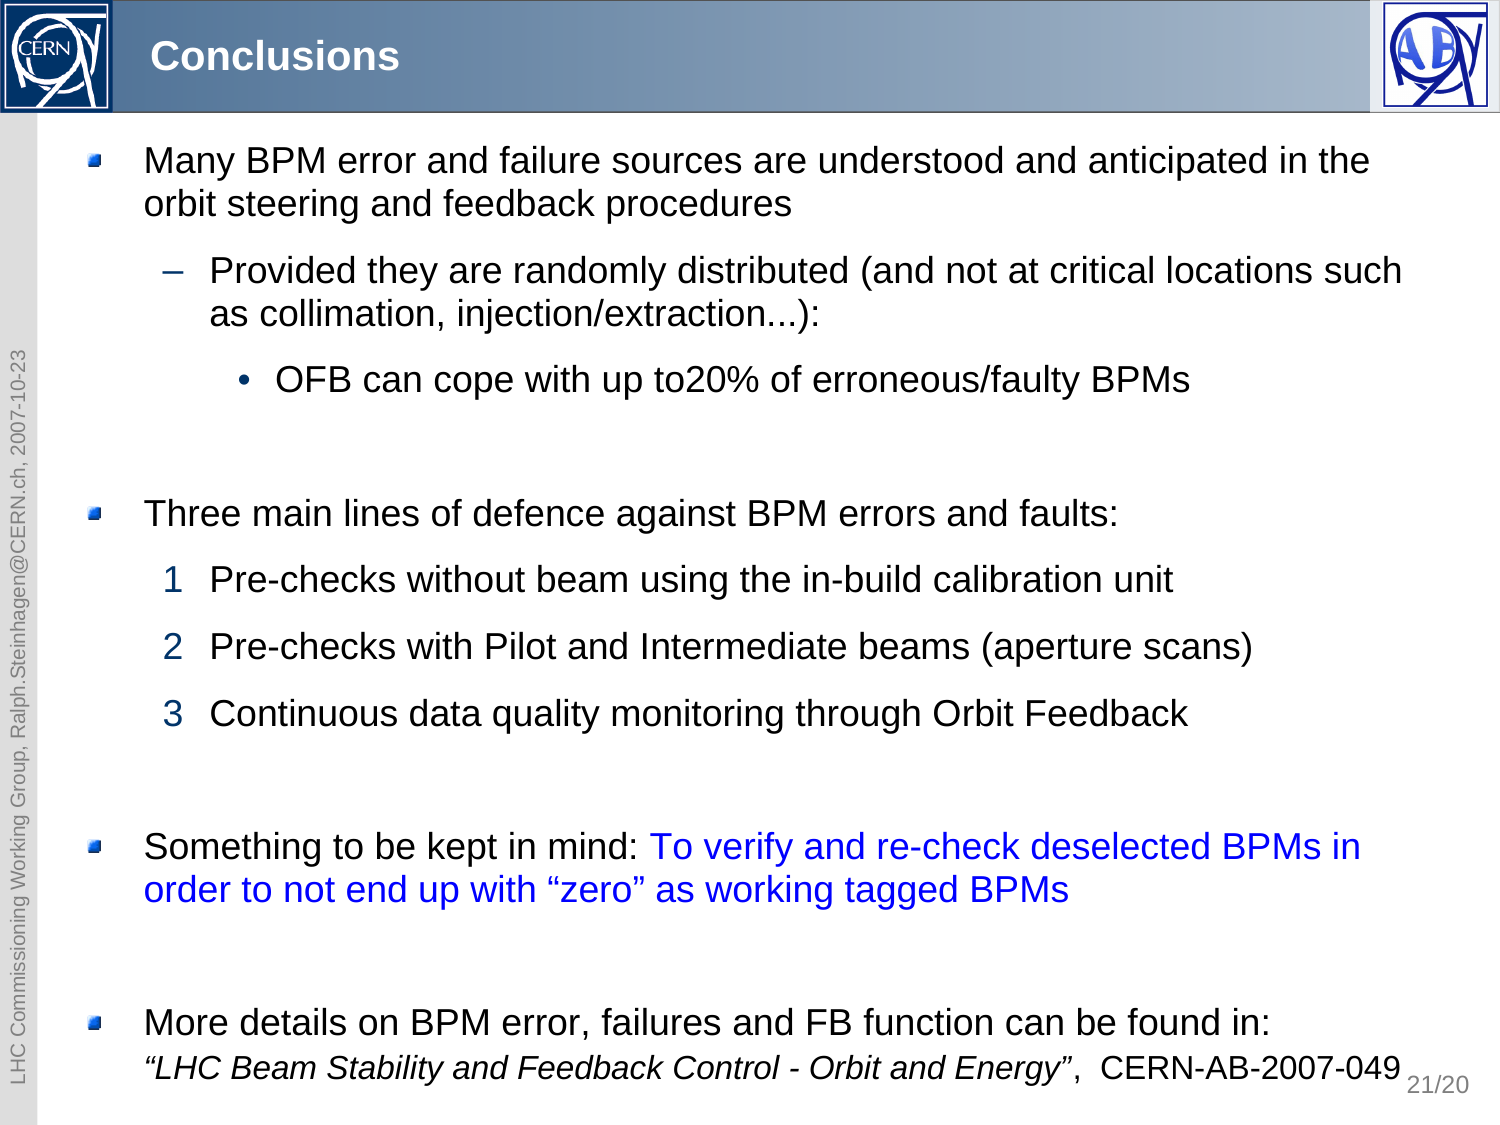

# Conclusions
Many BPM error and failure sources are understood and anticipated in the orbit steering and feedback procedures
Provided they are randomly distributed (and not at critical locations such as collimation, injection/extraction...):
OFB can cope with up to20% of erroneous/faulty BPMs
Three main lines of defence against BPM errors and faults:
Pre-checks without beam using the in-build calibration unit
Pre-checks with Pilot and Intermediate beams (aperture scans)
Continuous data quality monitoring through Orbit Feedback
Something to be kept in mind: To verify and re-check deselected BPMs in order to not end up with “zero” as working tagged BPMs
More details on BPM error, failures and FB function can be found in: 		“LHC Beam Stability and Feedback Control - Orbit and Energy”, CERN-AB-2007-049